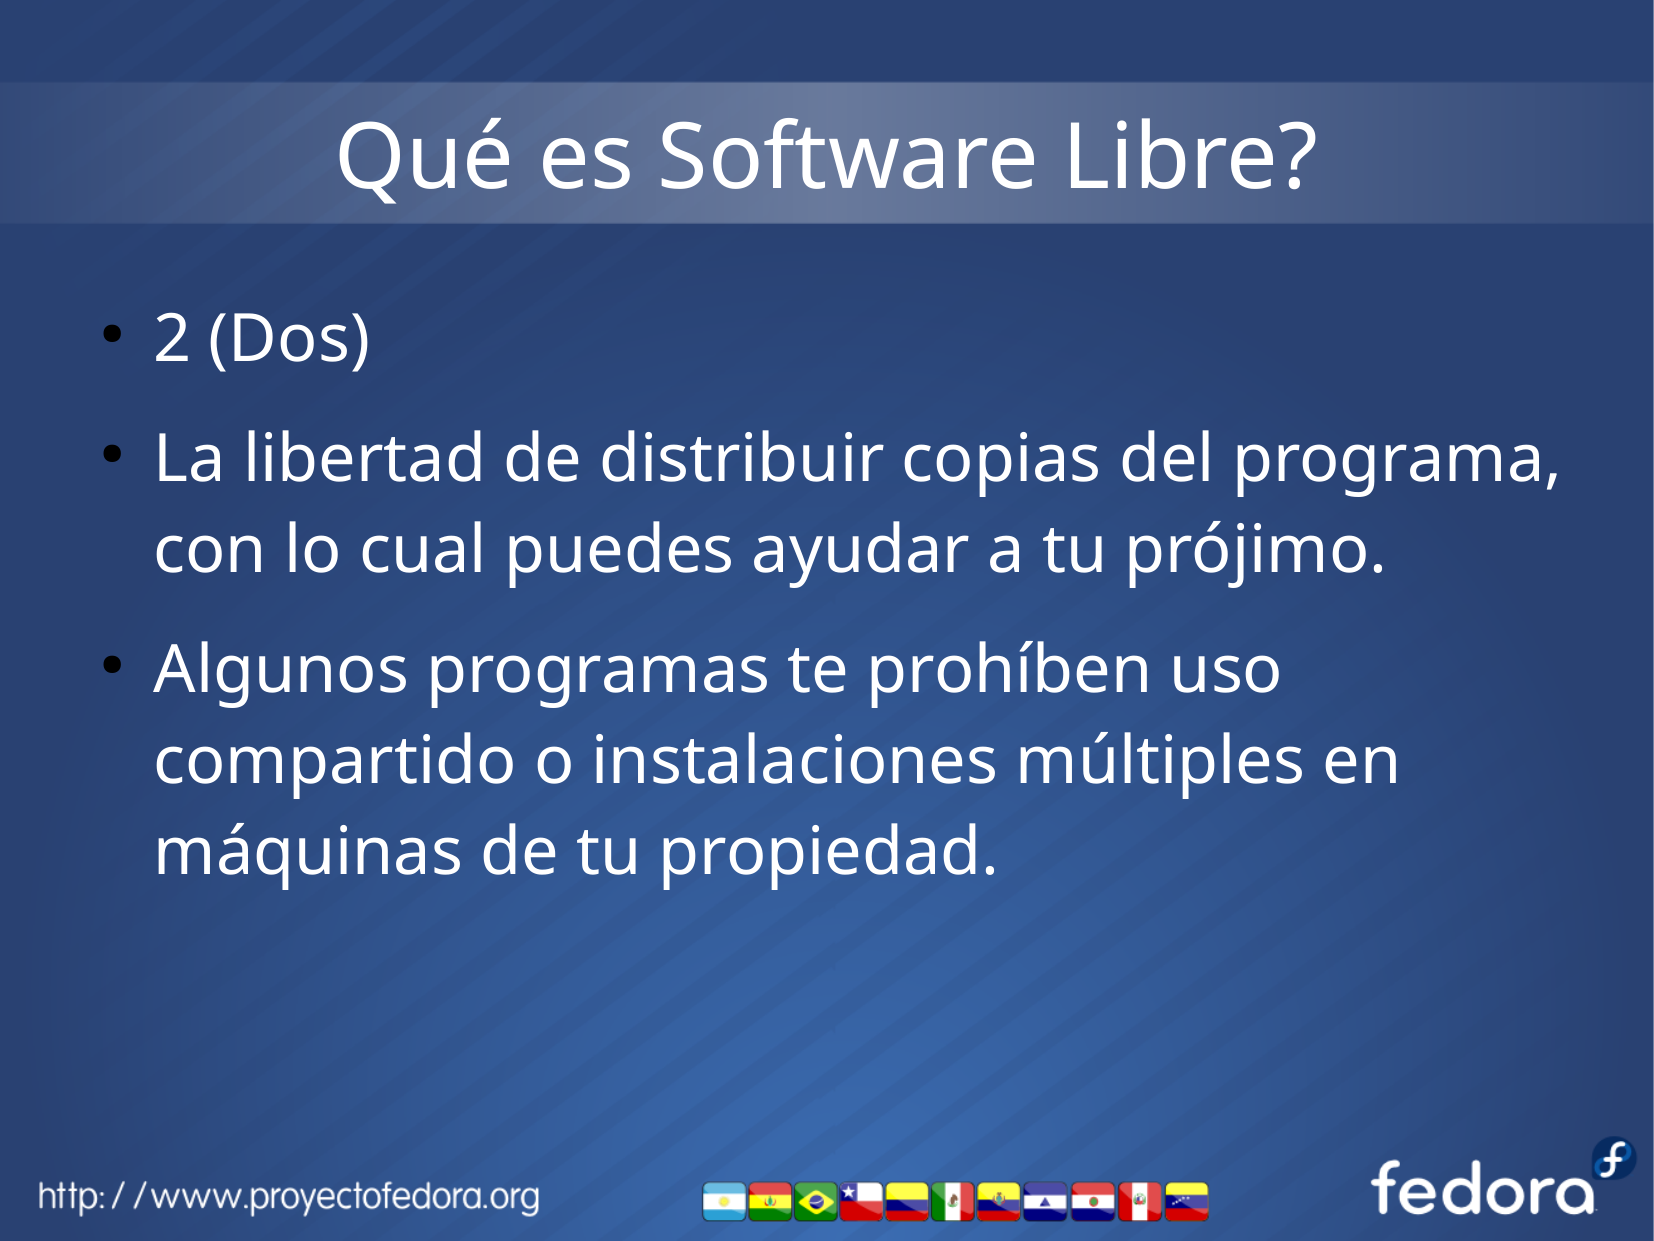

# Qué es Software Libre?
2 (Dos)
La libertad de distribuir copias del programa, con lo cual puedes ayudar a tu prójimo.
Algunos programas te prohíben uso compartido o instalaciones múltiples en máquinas de tu propiedad.